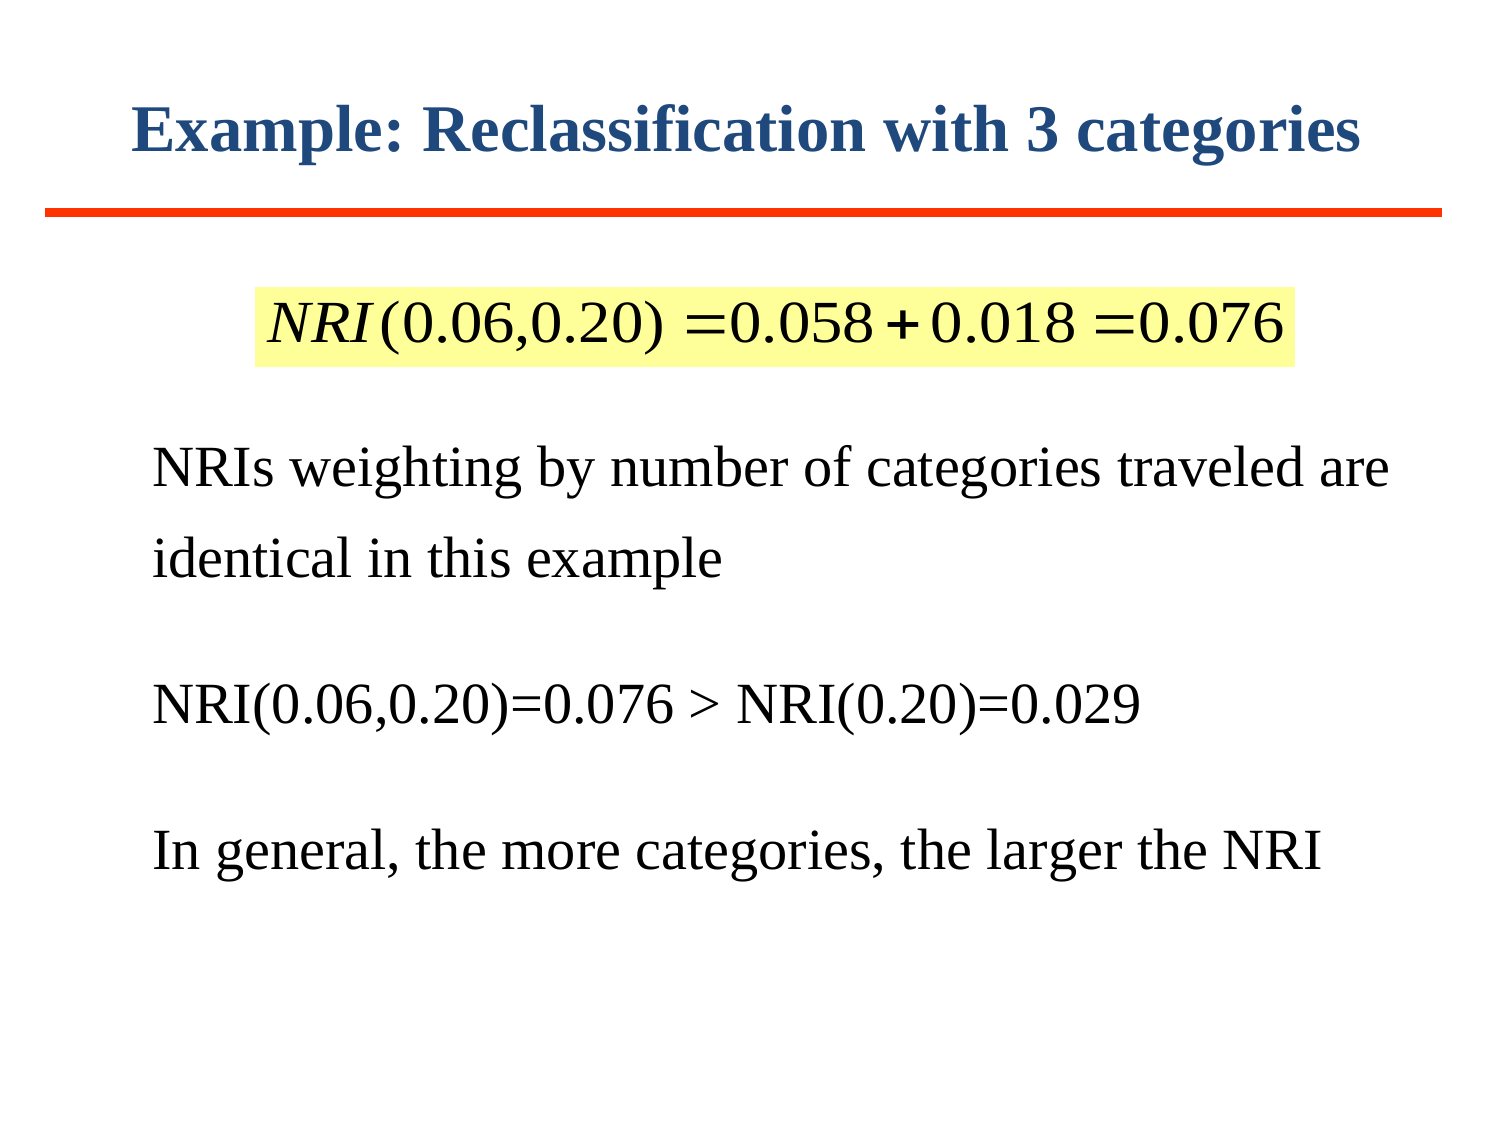

Example: Reclassification with 3 categories
NRIs weighting by number of categories traveled are identical in this example
NRI(0.06,0.20)=0.076 > NRI(0.20)=0.029
In general, the more categories, the larger the NRI